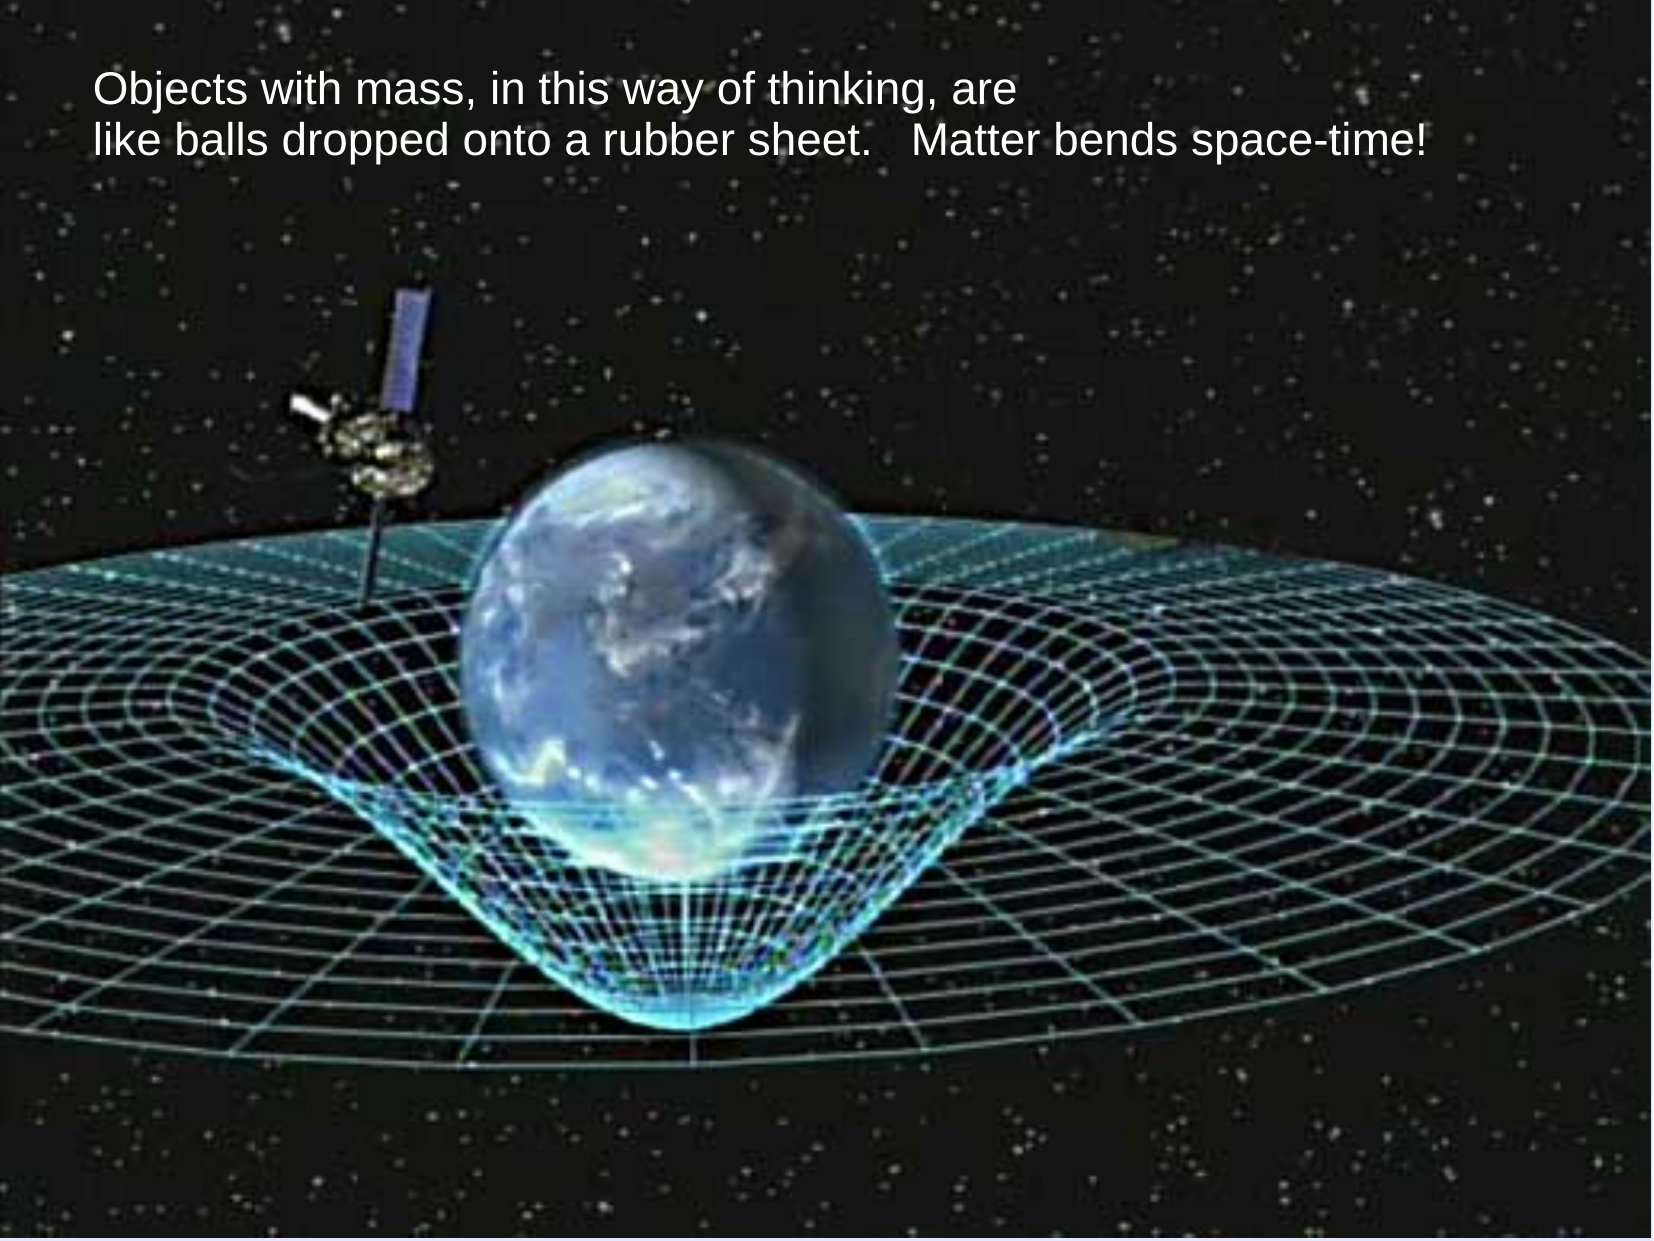

Objects with mass, in this way of thinking, are
like balls dropped onto a rubber sheet. Matter bends space-time!